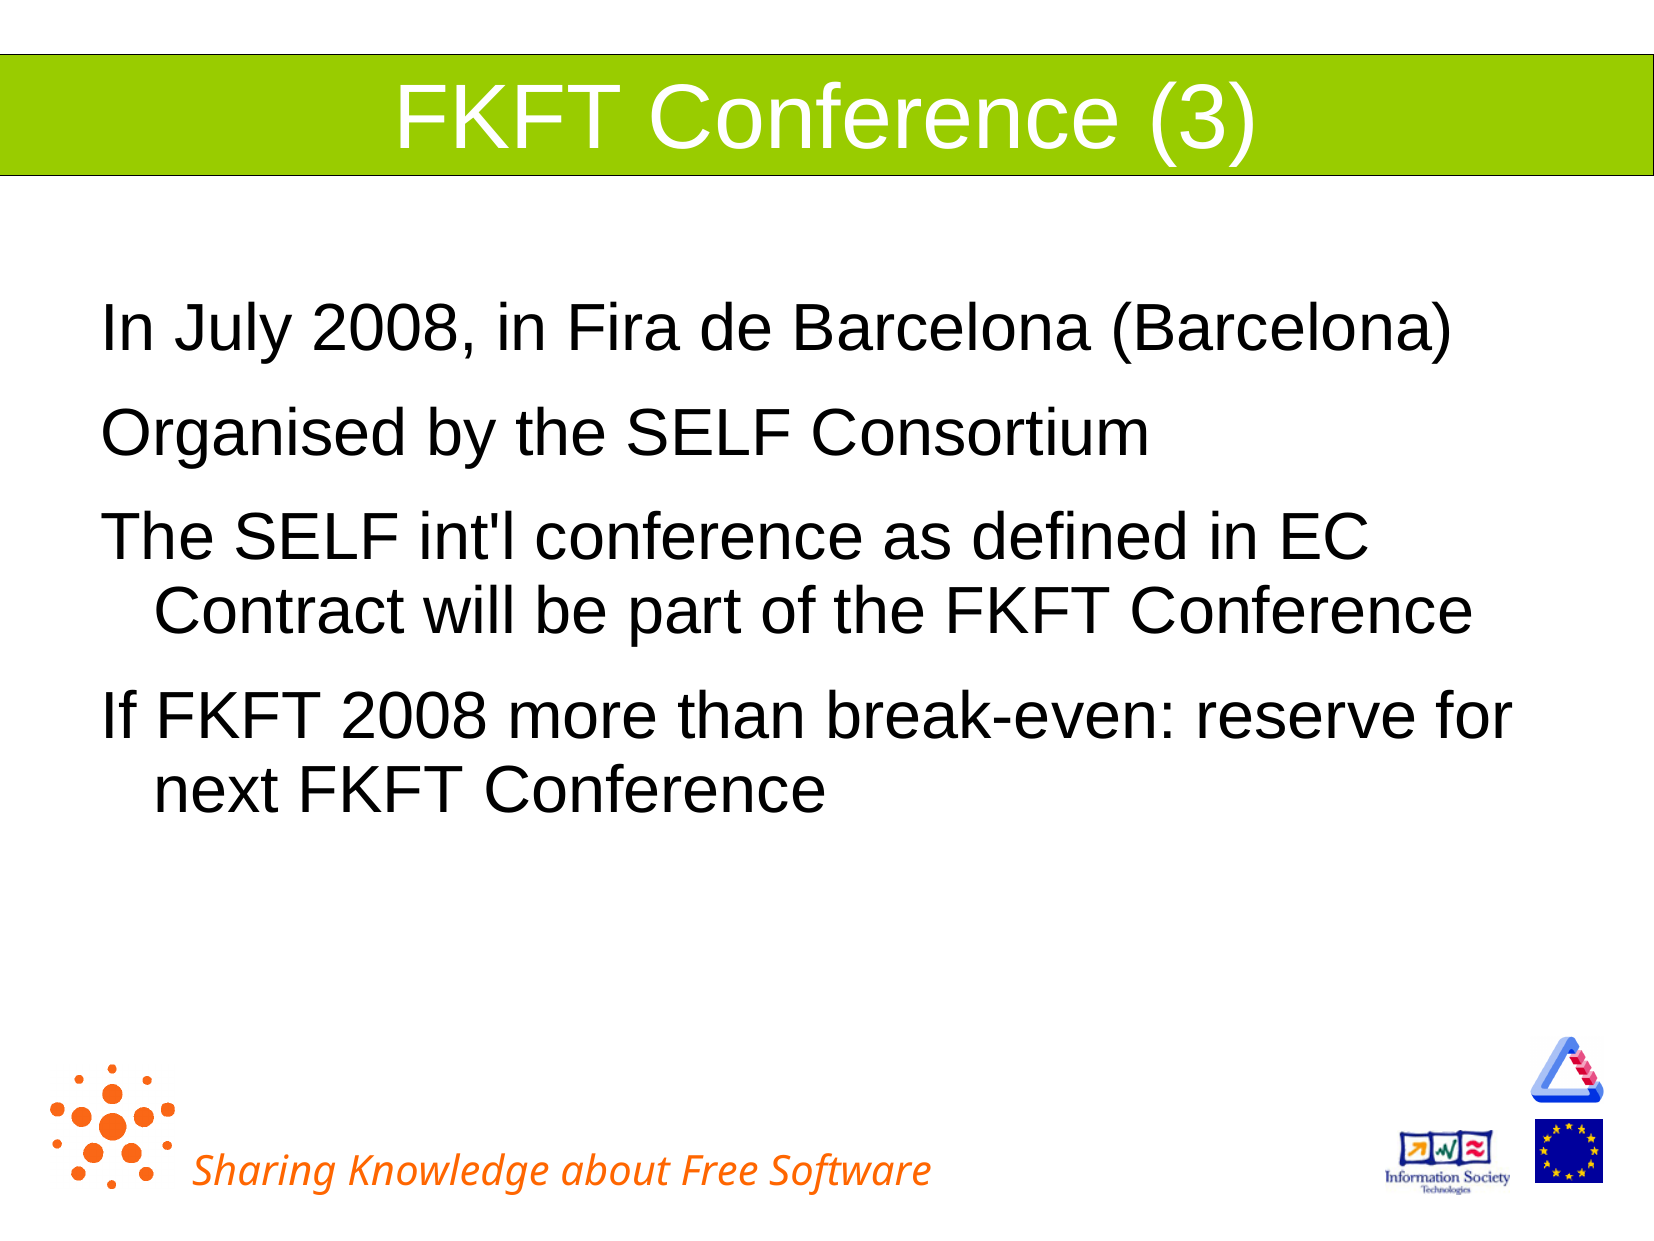

# FKFT Conference (3)
In July 2008, in Fira de Barcelona (Barcelona)
Organised by the SELF Consortium
The SELF int'l conference as defined in EC Contract will be part of the FKFT Conference
If FKFT 2008 more than break-even: reserve for next FKFT Conference